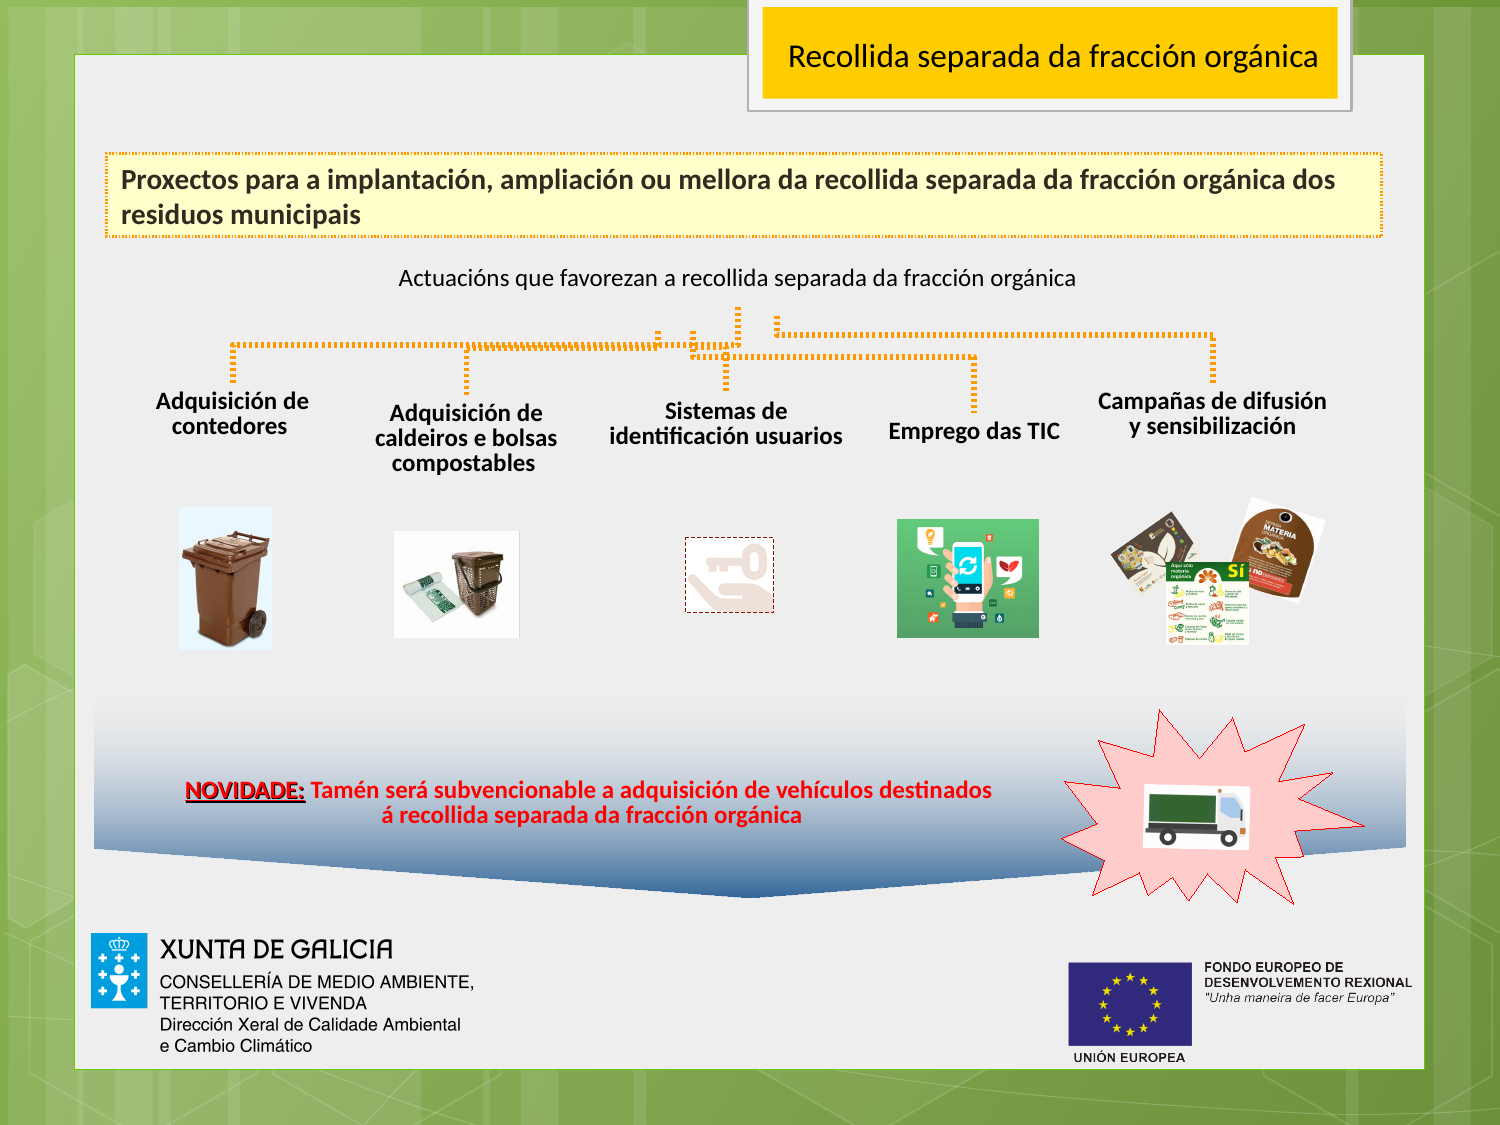

Recollida separada da fracción orgánica
Proxectos para a implantación, ampliación ou mellora da recollida separada da fracción orgánica dos residuos municipais
Actuacións que favorezan a recollida separada da fracción orgánica
Adquisición de contedores
Campañas de difusión
 y sensibilización
Sistemas de identificación usuarios
Adquisición de caldeiros e bolsas compostables
Emprego das TIC
NOVIDADE: Tamén será subvencionable a adquisición de vehículos destinados
á recollida separada da fracción orgánica